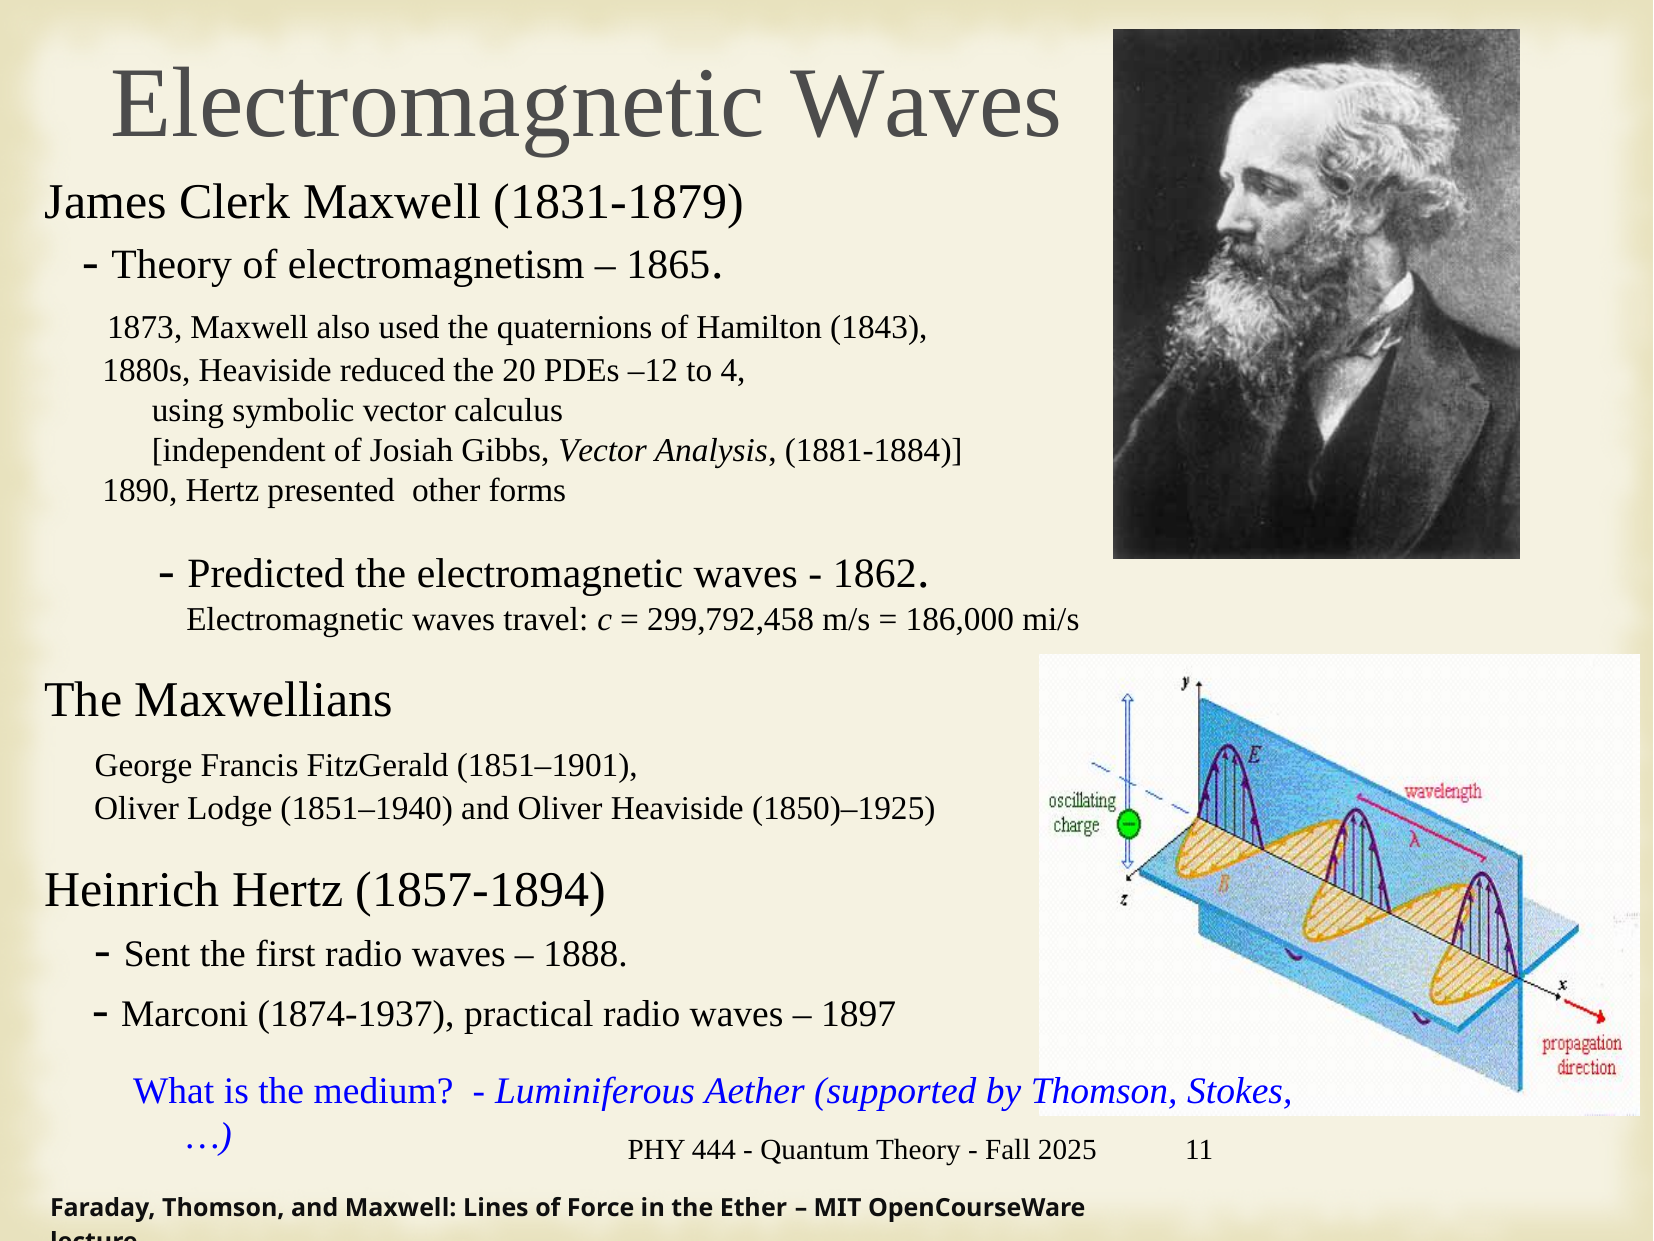

# Electromagnetic Waves
James Clerk Maxwell (1831-1879)
 - Theory of electromagnetism – 1865.
 1873, Maxwell also used the quaternions of Hamilton (1843),
 1880s, Heaviside reduced the 20 PDEs –12 to 4,
 using symbolic vector calculus
 [independent of Josiah Gibbs, Vector Analysis, (1881-1884)]
 1890, Hertz presented other forms
 - Predicted the electromagnetic waves - 1862.
Electromagnetic waves travel: c = 299,792,458 m/s = 186,000 mi/s
The Maxwellians
 George Francis FitzGerald (1851–1901),
 Oliver Lodge (1851–1940) and Oliver Heaviside (1850)–1925)
Heinrich Hertz (1857-1894)
 - Sent the first radio waves – 1888.
 - Marconi (1874-1937), practical radio waves – 1897
What is the medium? - Luminiferous Aether (supported by Thomson, Stokes, …)
PHY 444 - Quantum Theory - Fall 2025
10
Faraday, Thomson, and Maxwell: Lines of Force in the Ether – MIT OpenCourseWare lecture